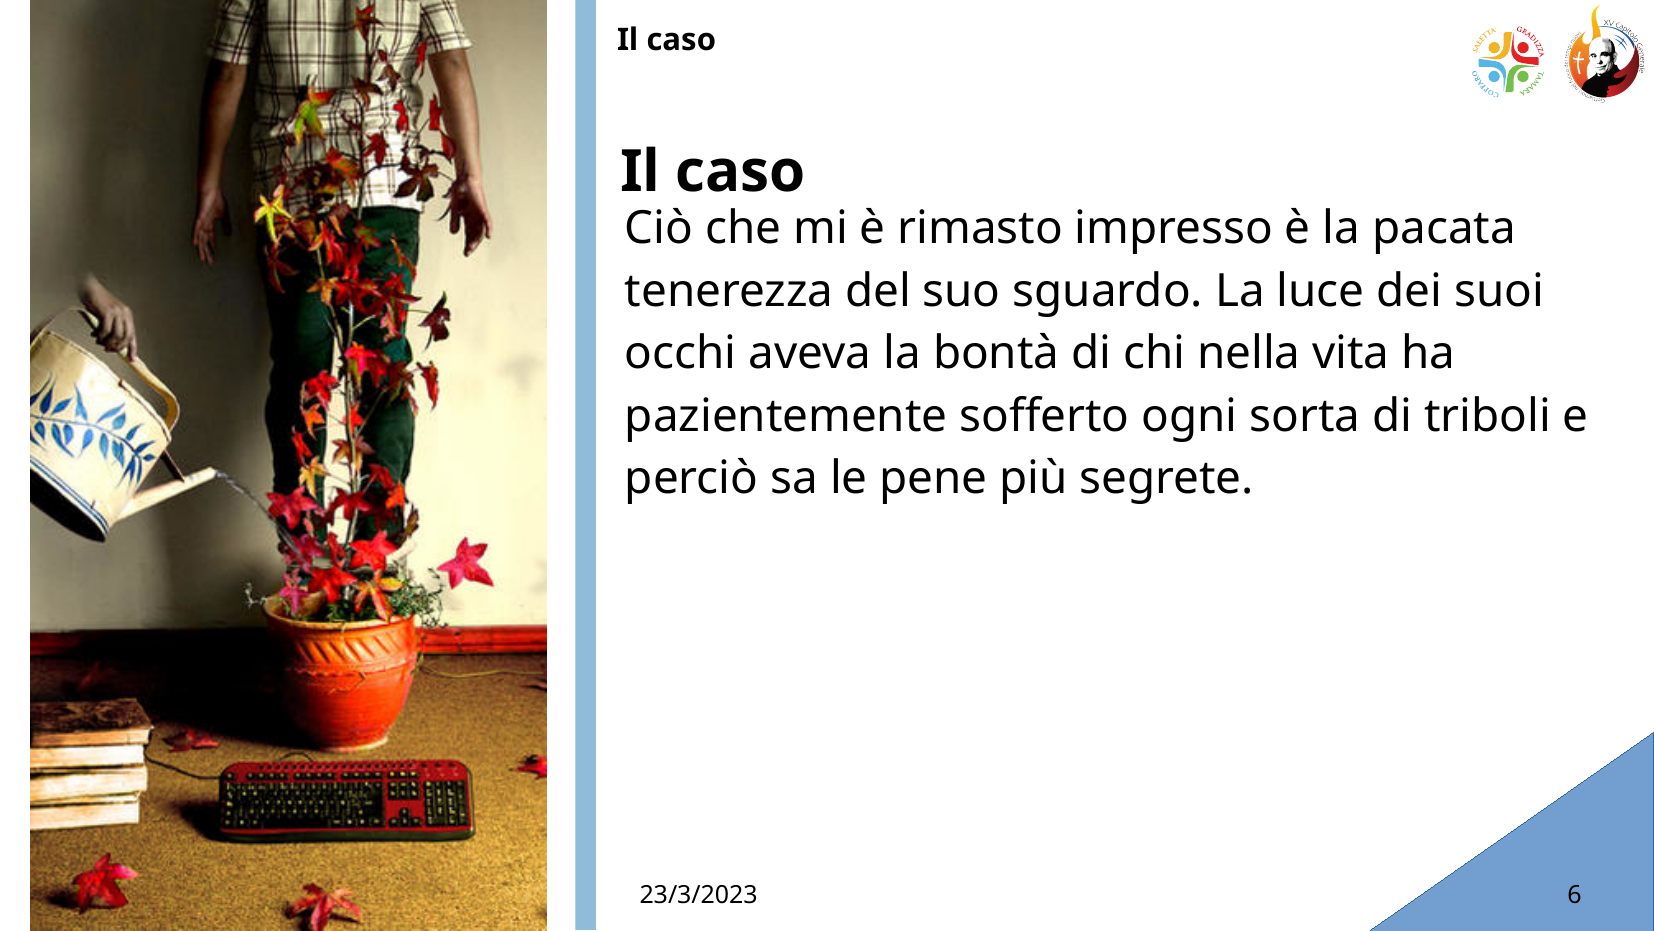

Il caso
Il caso
# Ciò che mi è rimasto impresso è la pacata tenerezza del suo sguardo. La luce dei suoi occhi aveva la bontà di chi nella vita ha pazientemente sofferto ogni sorta di triboli e perciò sa le pene più segrete.